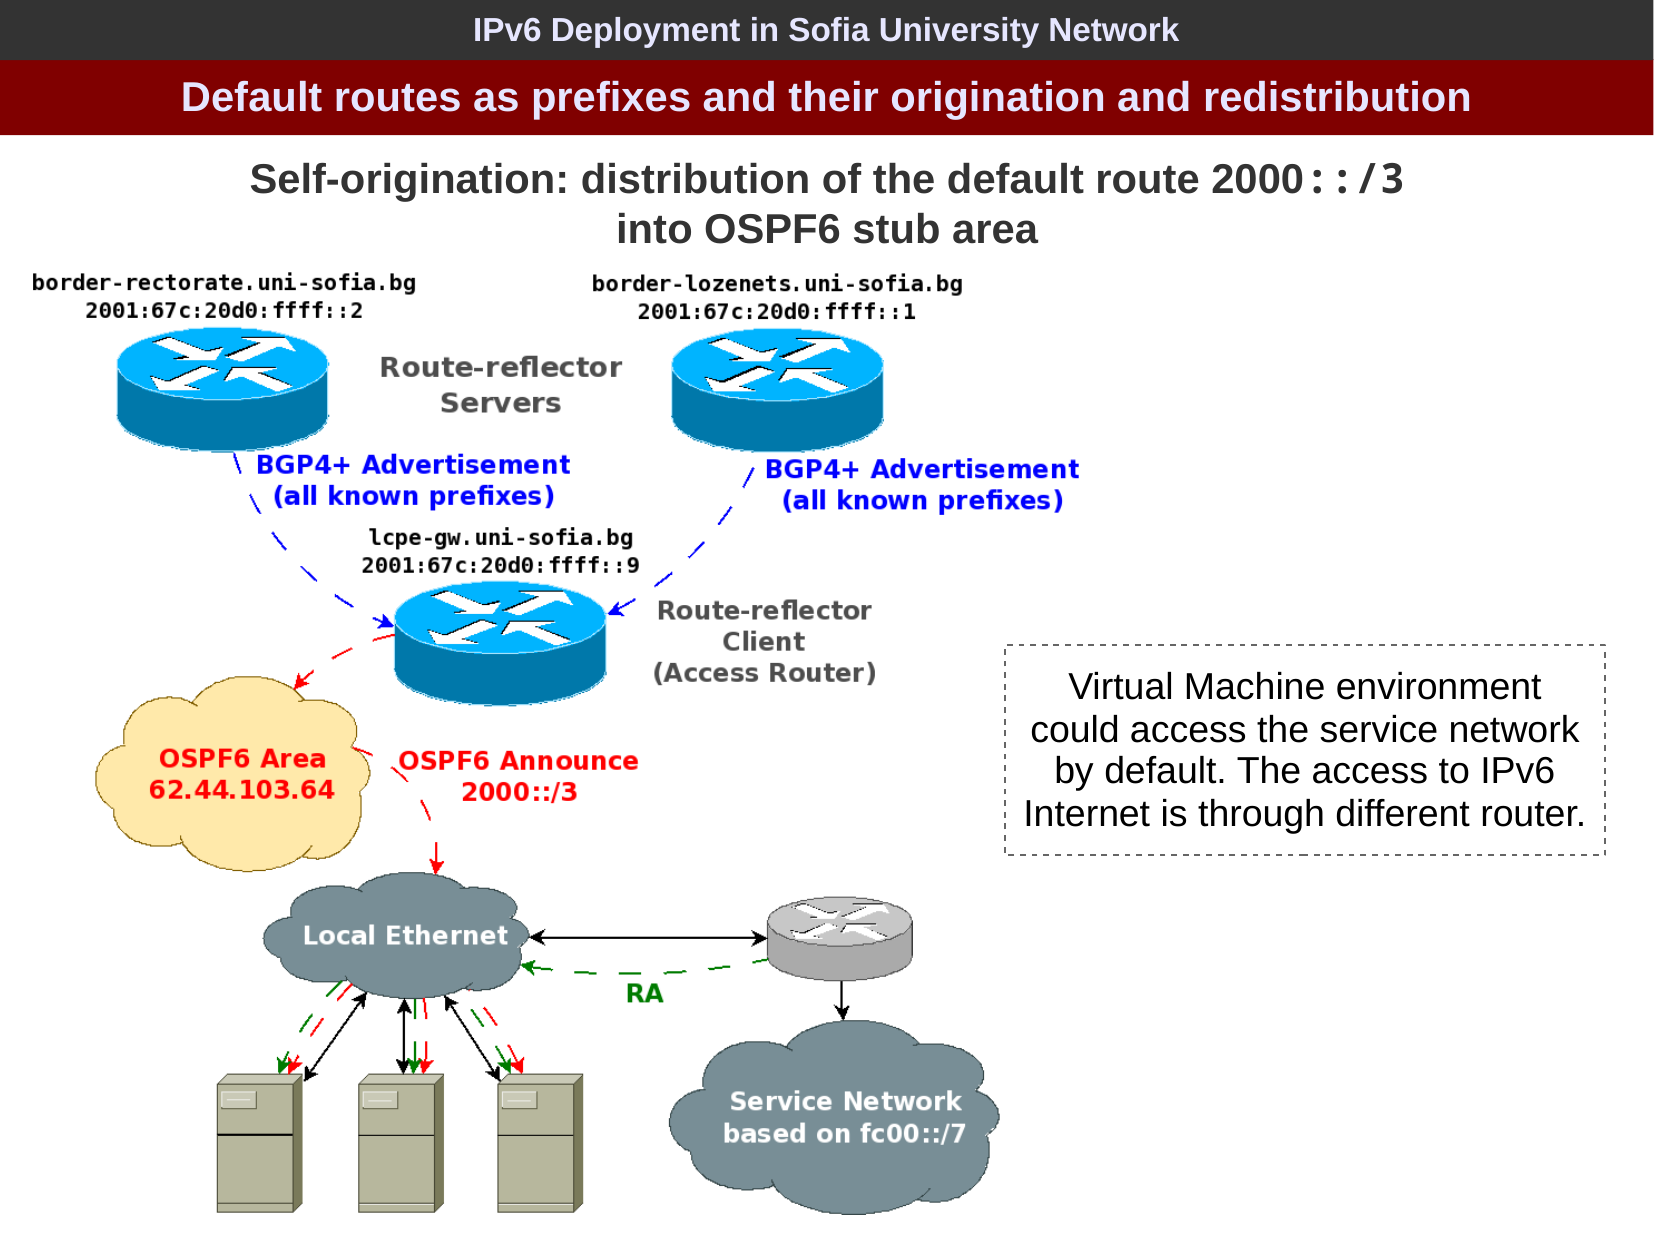

IPv6 Deployment in Sofia University Network
Default routes as prefixes and their origination and redistribution
Self-origination: distribution of the default route 2000::/3
into OSPF6 stub area
Virtual Machine environment could access the service network by default. The access to IPv6 Internet is through different router.